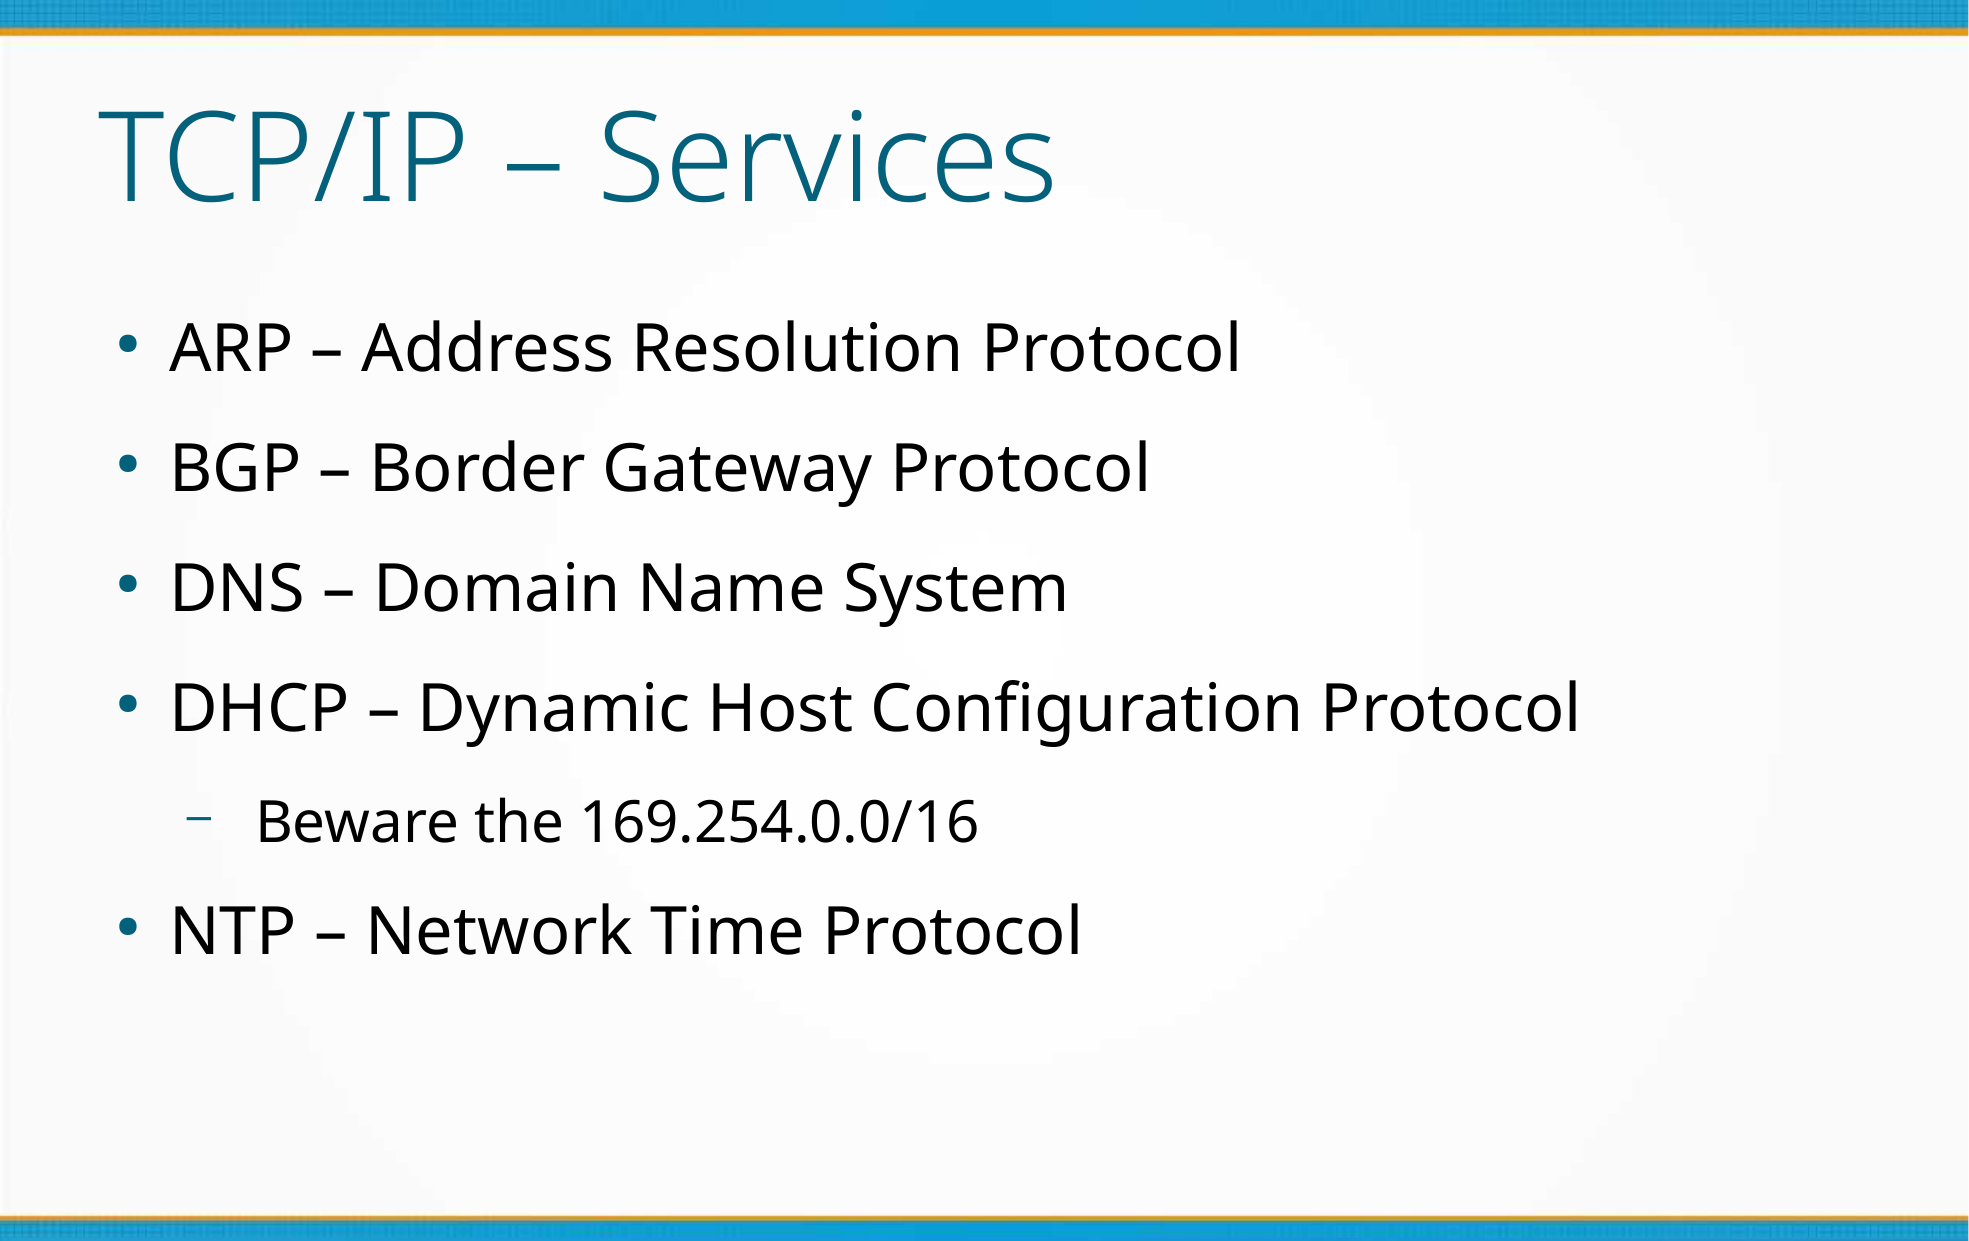

# TCP/IP – Services
ARP – Address Resolution Protocol
BGP – Border Gateway Protocol
DNS – Domain Name System
DHCP – Dynamic Host Configuration Protocol
 Beware the 169.254.0.0/16
NTP – Network Time Protocol